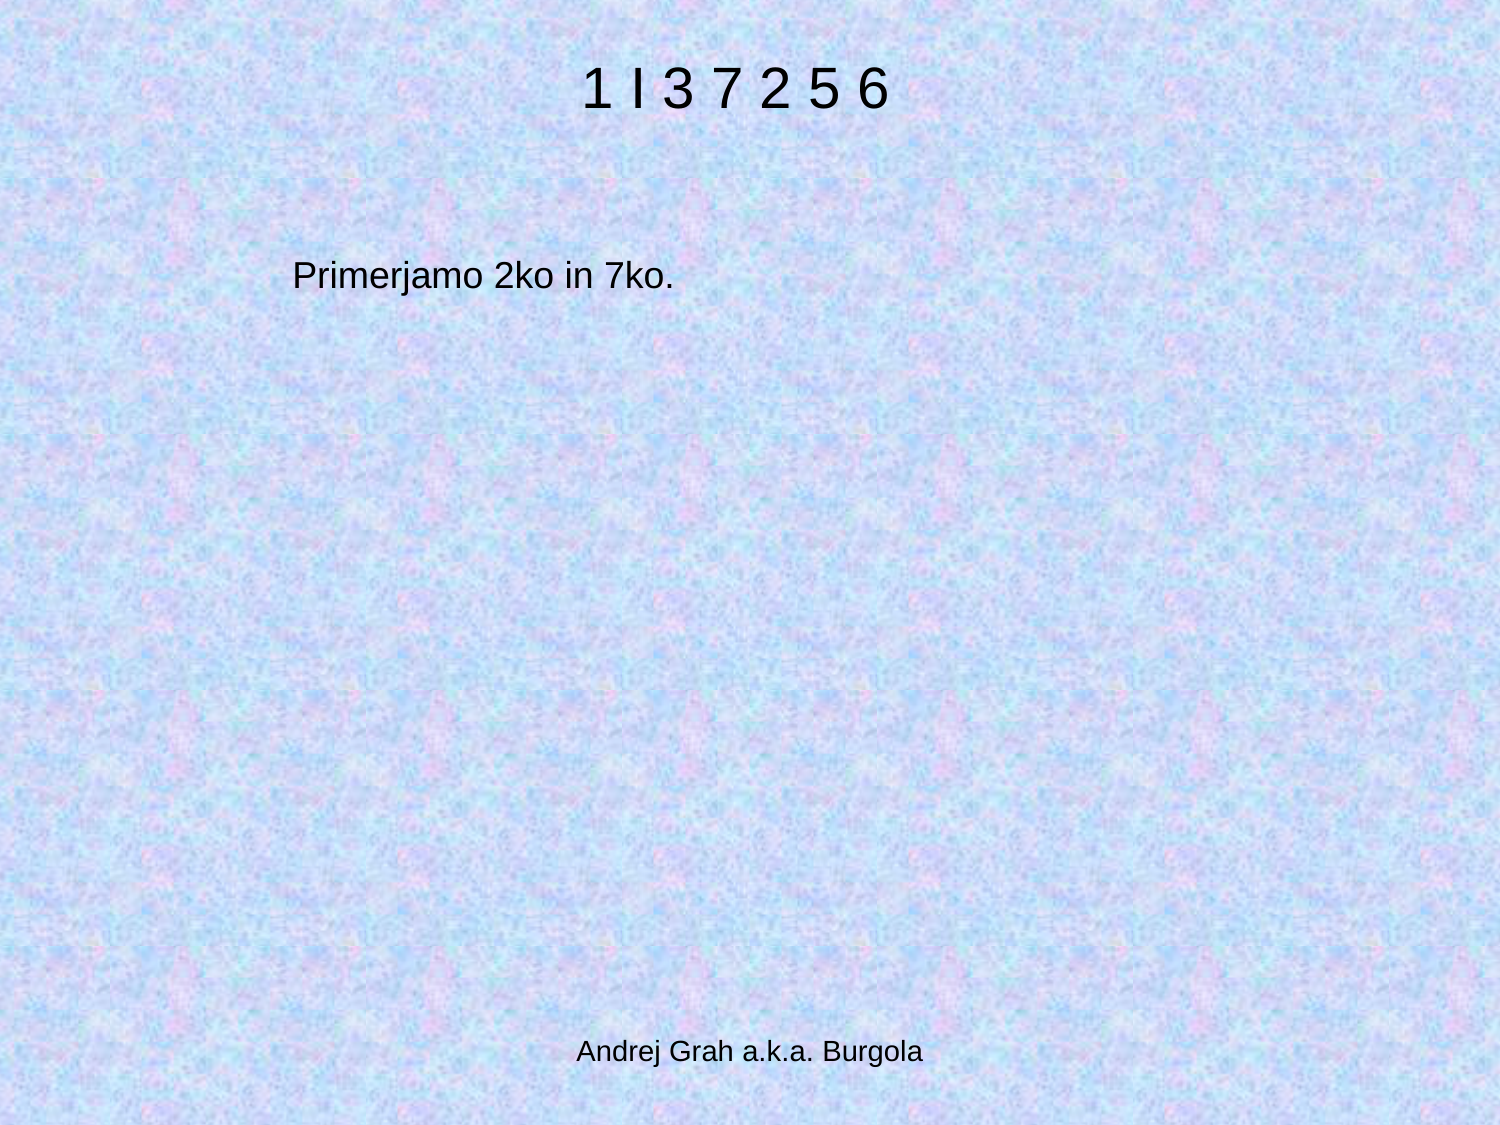

1 I 3 7 2 5 6
Primerjamo 2ko in 7ko.
Andrej Grah a.k.a. Burgola